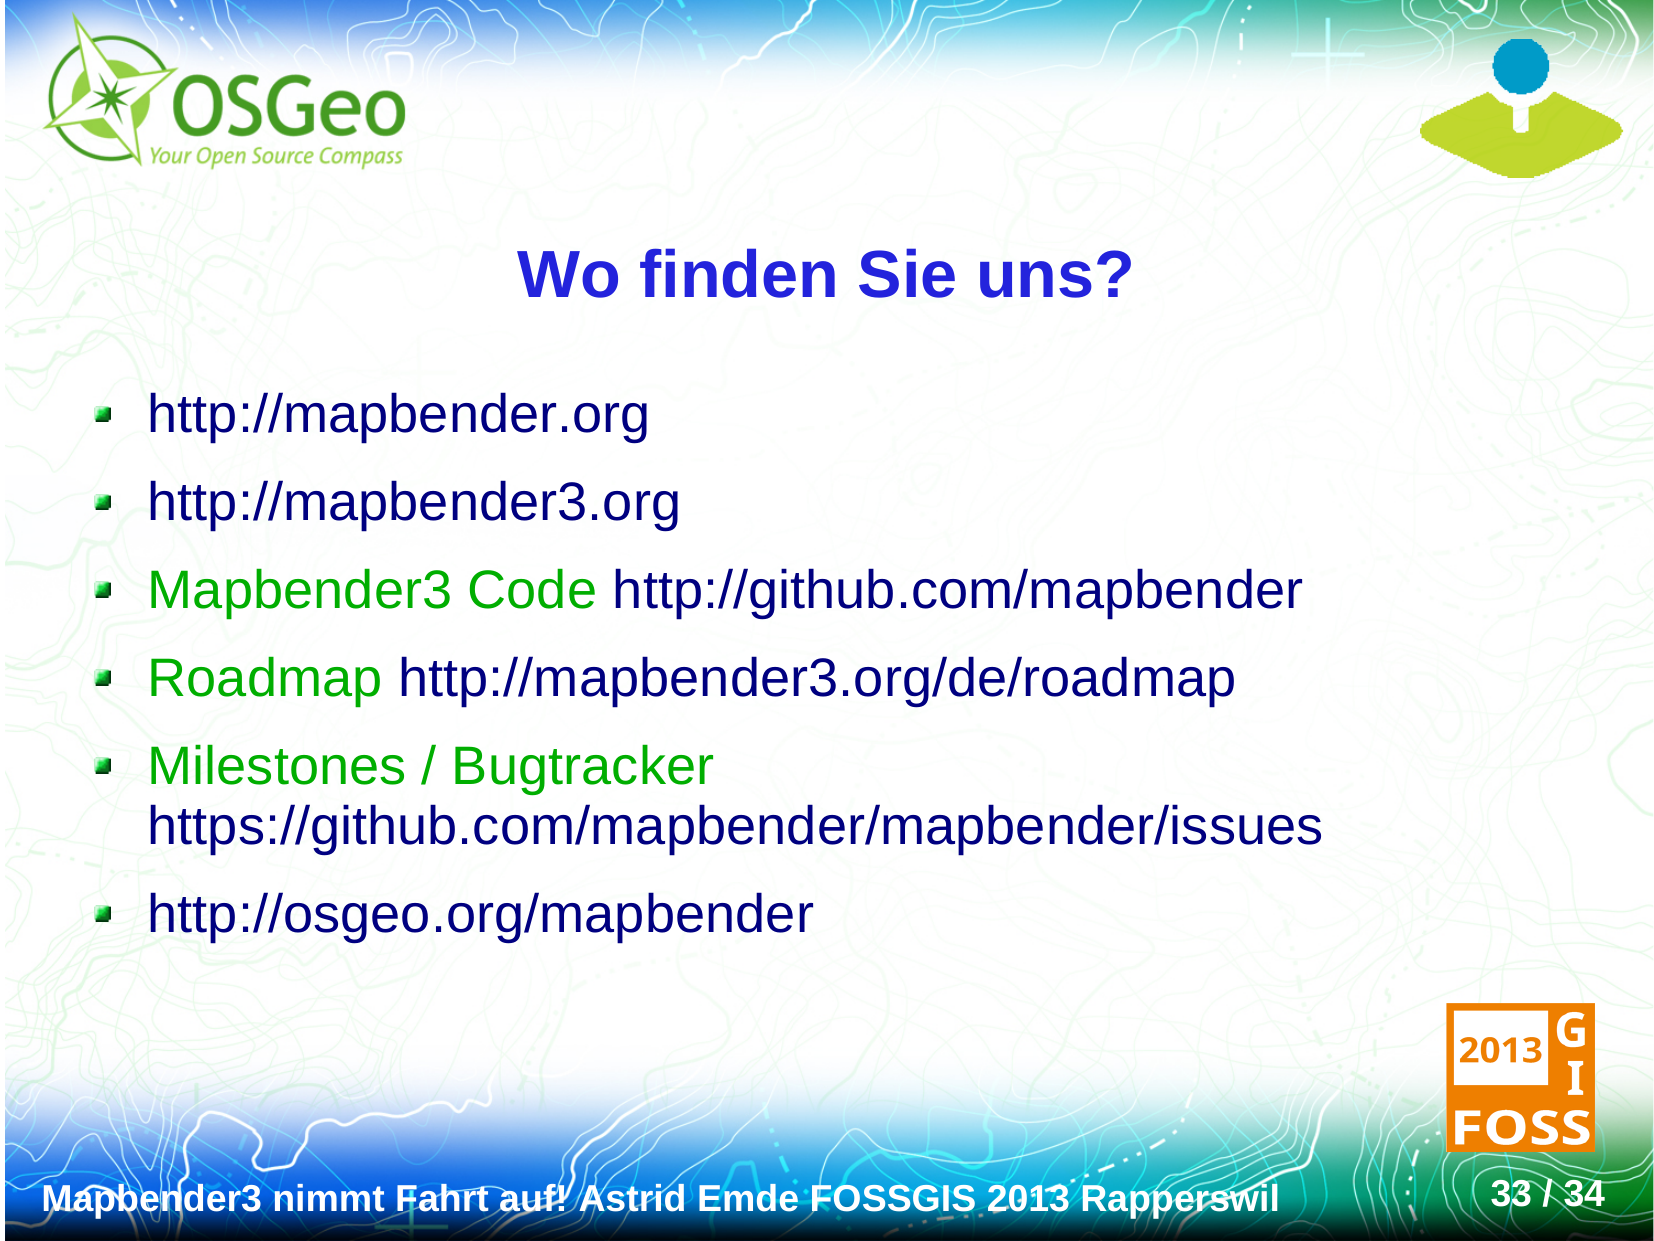

# Wo finden Sie uns?
http://mapbender.org
http://mapbender3.org
Mapbender3 Code http://github.com/mapbender
Roadmap http://mapbender3.org/de/roadmap
Milestones / Bugtracker https://github.com/mapbender/mapbender/issues
http://osgeo.org/mapbender